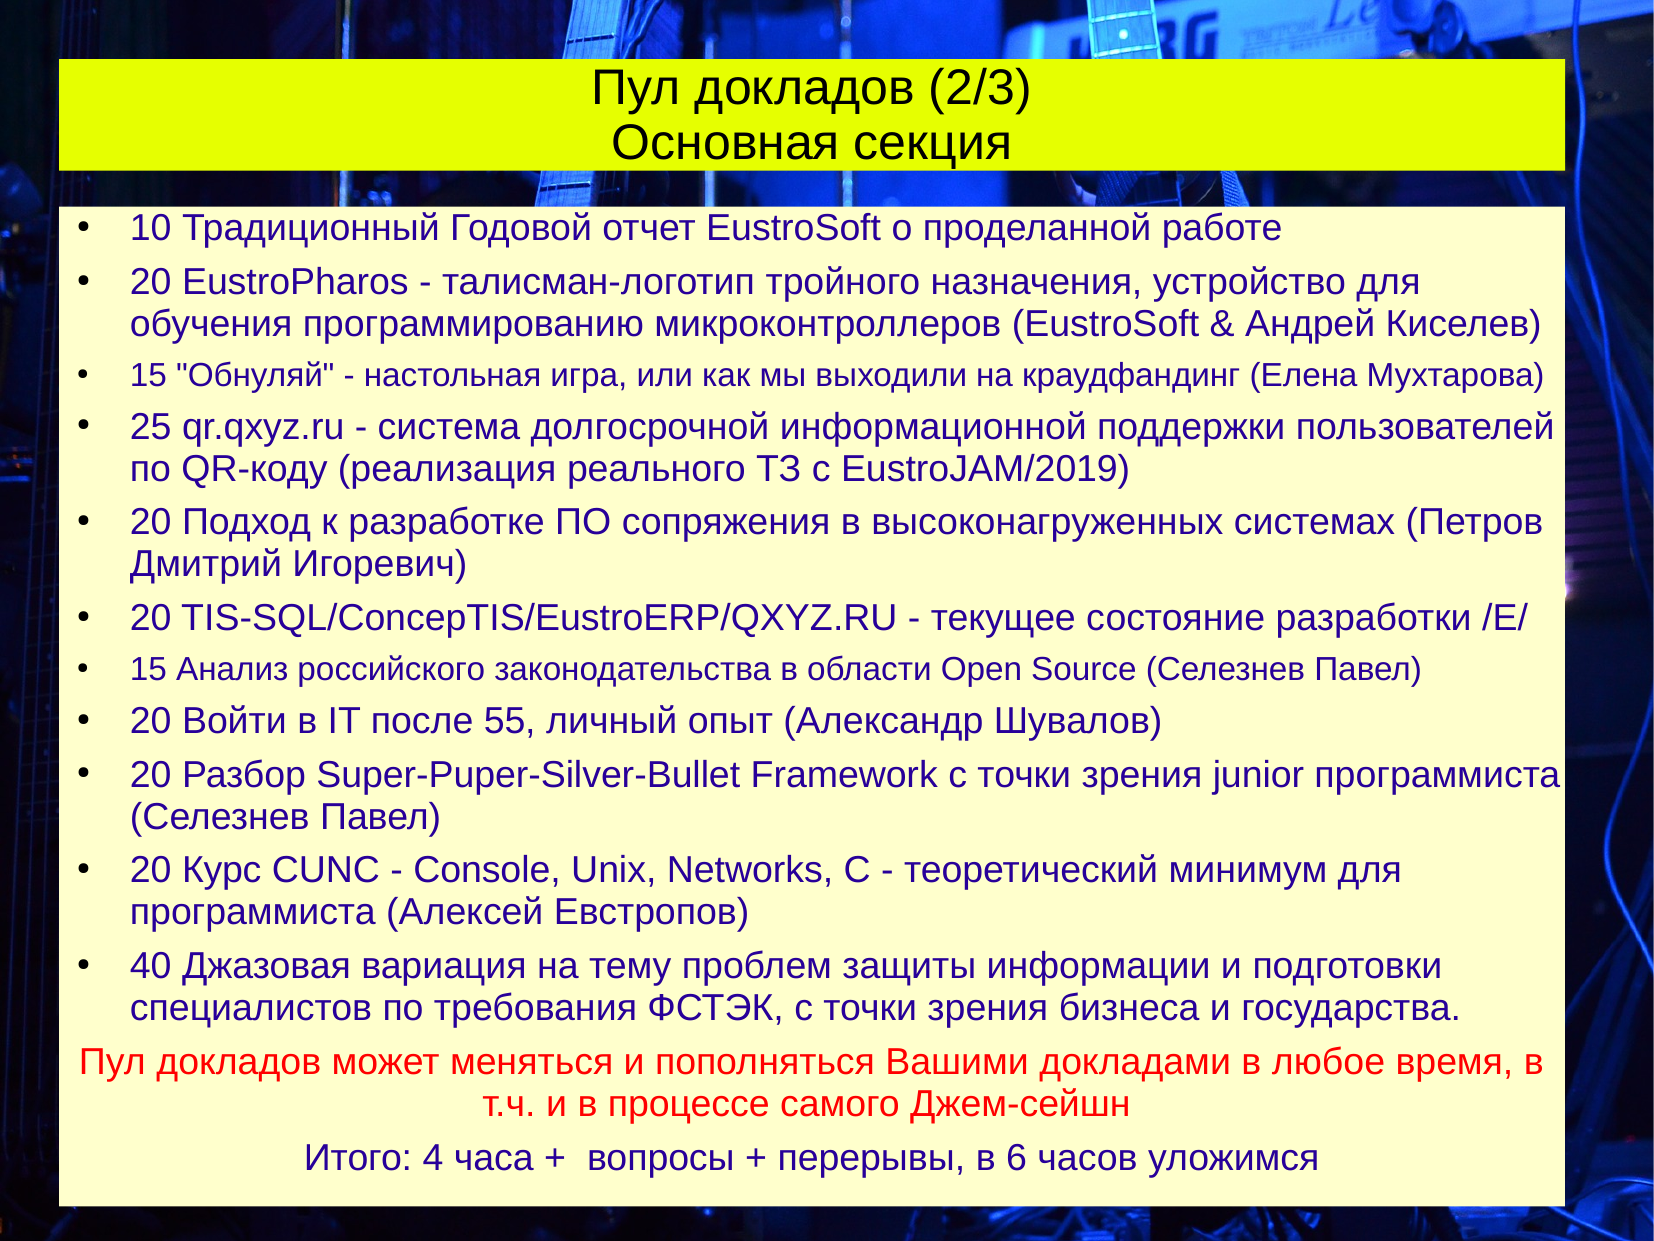

# Пул докладов (2/3) Основная секция
10 Традиционный Годовой отчет EustroSoft о проделанной работе
20 EustroPharos - талисман-логотип тройного назначения, устройство для обучения программированию микроконтроллеров (EustroSoft & Андрей Киселев)
15 "Обнуляй" - настольная игра, или как мы выходили на краудфандинг (Елена Мухтарова)
25 qr.qxyz.ru - система долгосрочной информационной поддержки пользователей по QR-коду (реализация реального ТЗ с EustroJAM/2019)
20 Подход к разработке ПО сопряжения в высоконагруженных системах (Петров Дмитрий Игоревич)
20 TIS-SQL/ConcepTIS/EustroERP/QXYZ.RU - текущее состояние разработки /Е/
15 Анализ российского законодательства в области Open Source (Селезнев Павел)
20 Войти в IT после 55, личный опыт (Александр Шувалов)
20 Разбор Super-Puper-Silver-Bullet Framework с точки зрения junior программиста (Селезнев Павел)
20 Курс CUNC - Console, Unix, Networks, C - теоретический минимум для программиста (Алексей Евстропов)
40 Джазовая вариация на тему проблем защиты информации и подготовки специалистов по требования ФСТЭК, с точки зрения бизнеса и государства.
Пул докладов может меняться и пополняться Вашими докладами в любое время, в т.ч. и в процессе самого Джем-сейшн
Итого: 4 часа + вопросы + перерывы, в 6 часов уложимся